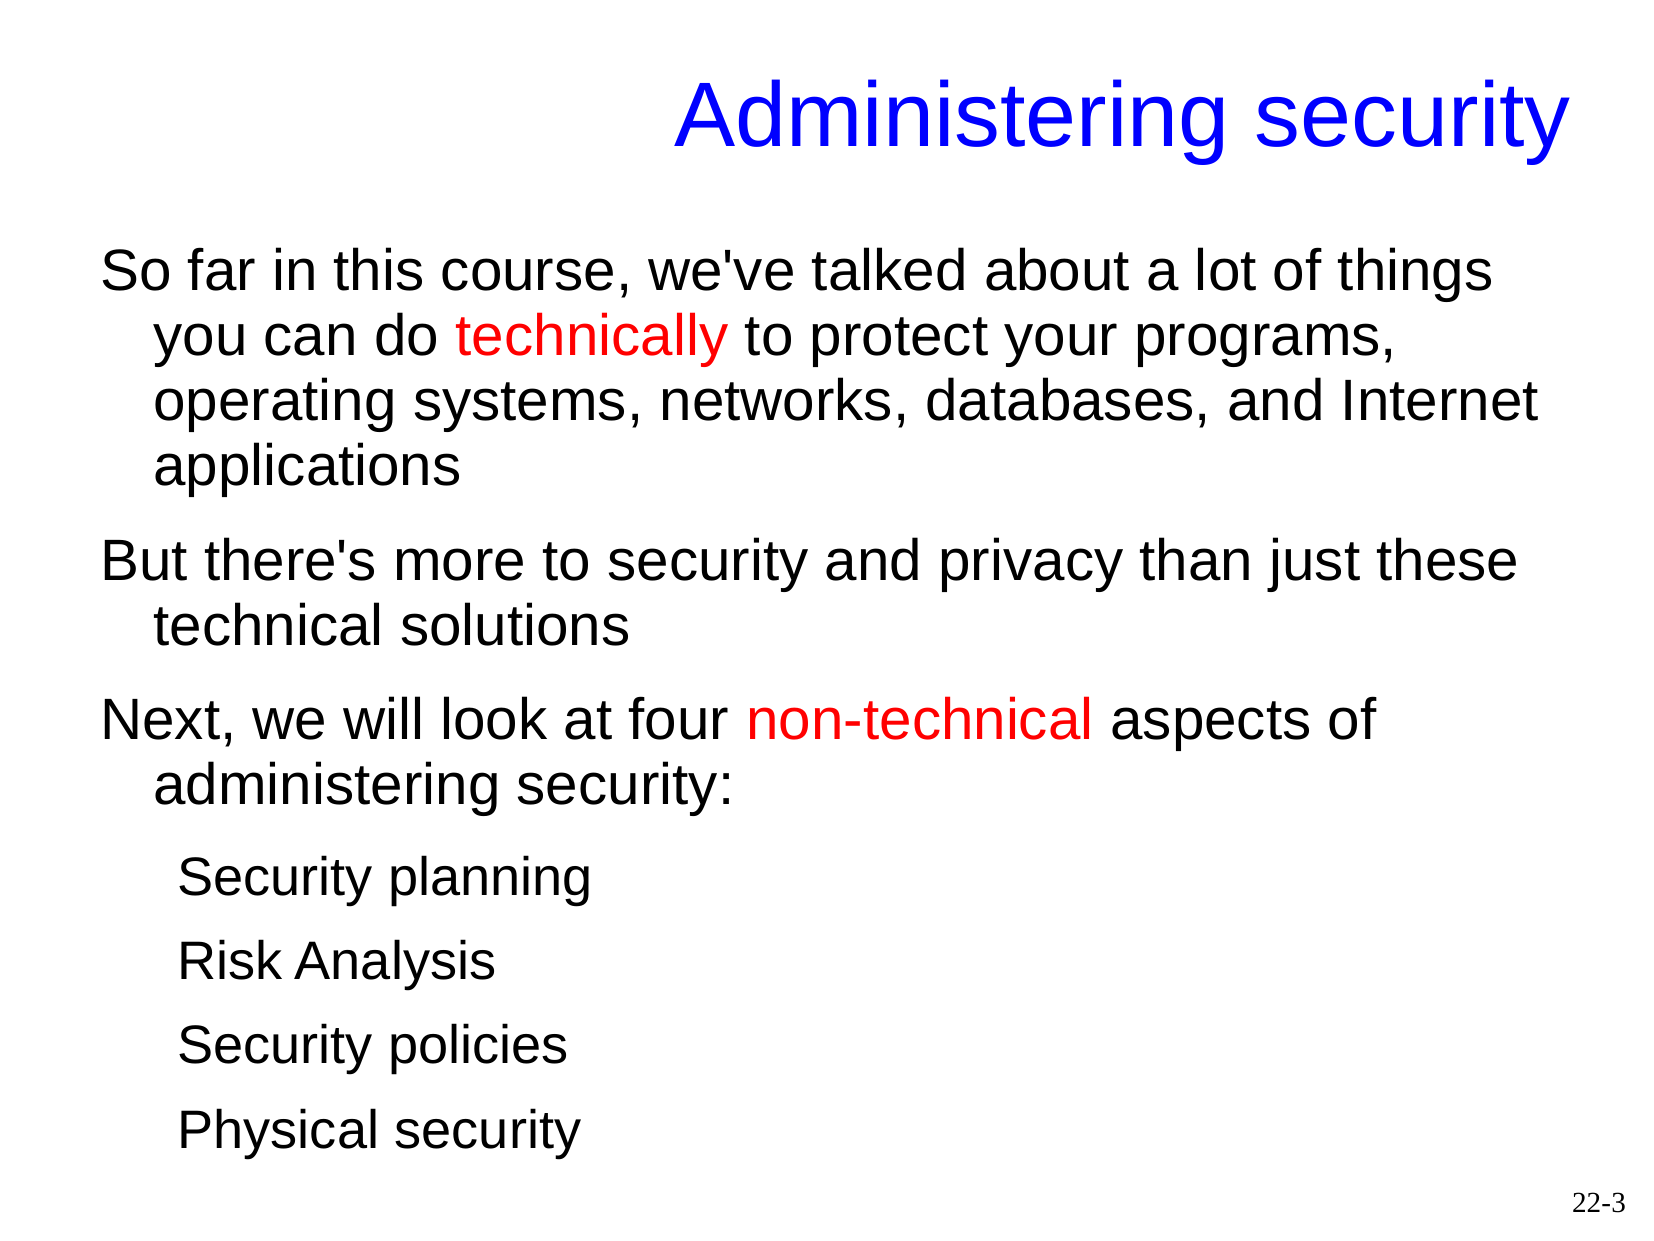

# Administering security
So far in this course, we've talked about a lot of things you can do technically to protect your programs, operating systems, networks, databases, and Internet applications
But there's more to security and privacy than just these technical solutions
Next, we will look at four non-technical aspects of administering security:
Security planning
Risk Analysis
Security policies
Physical security